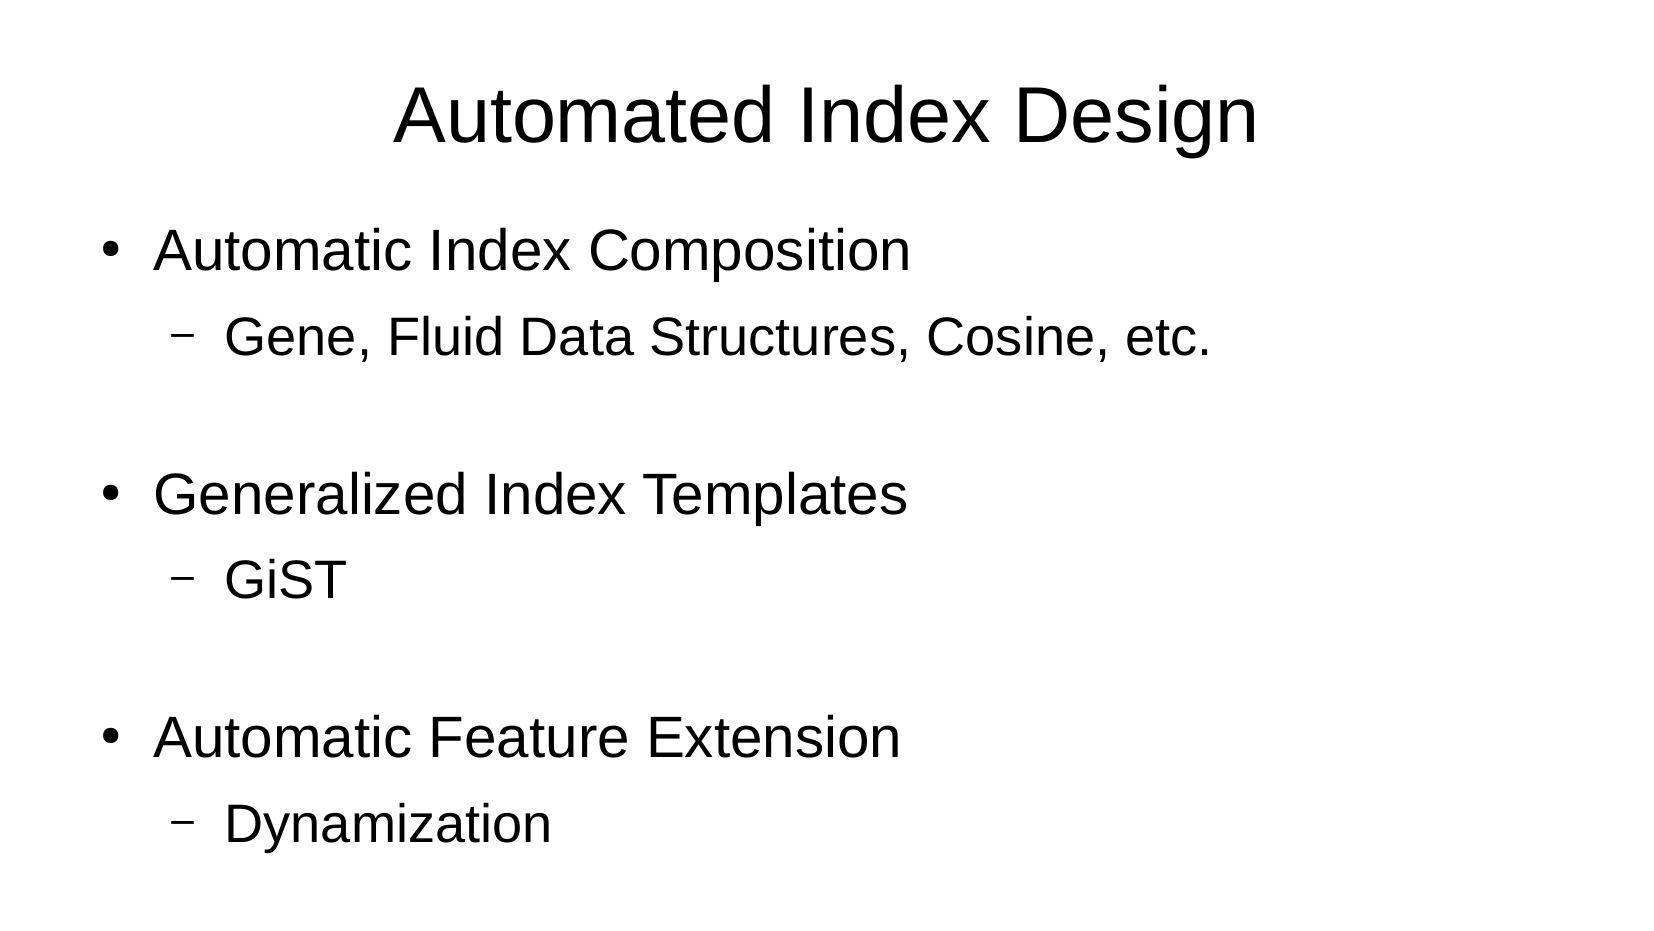

# Automated Index Design
Automatic Index Composition
Gene, Fluid Data Structures, Cosine, etc.
Generalized Index Templates
GiST
Automatic Feature Extension
Dynamization